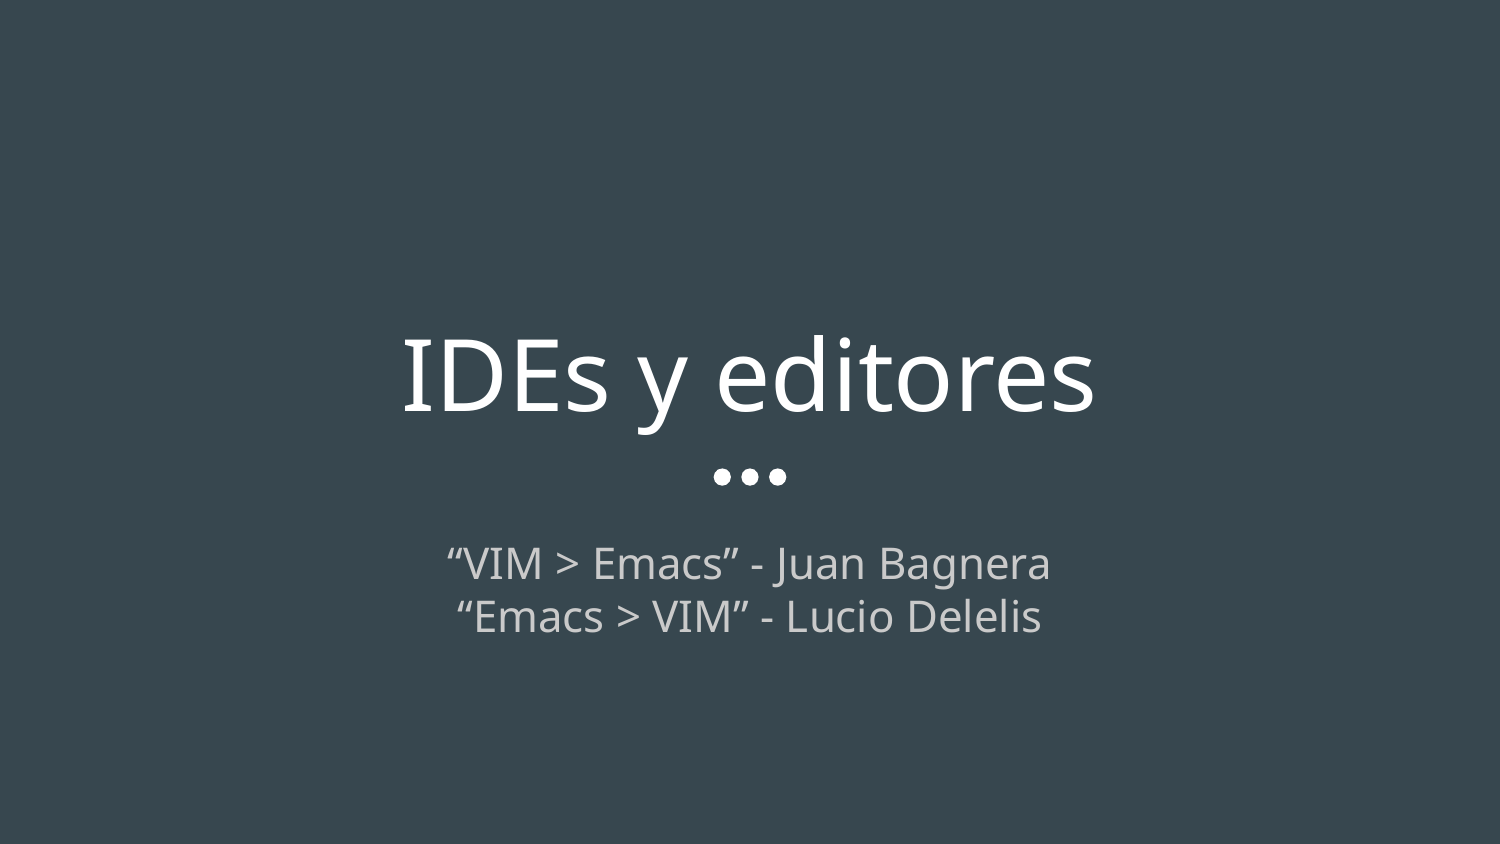

# IDEs y editores
“VIM > Emacs” - Juan Bagnera
“Emacs > VIM” - Lucio Delelis